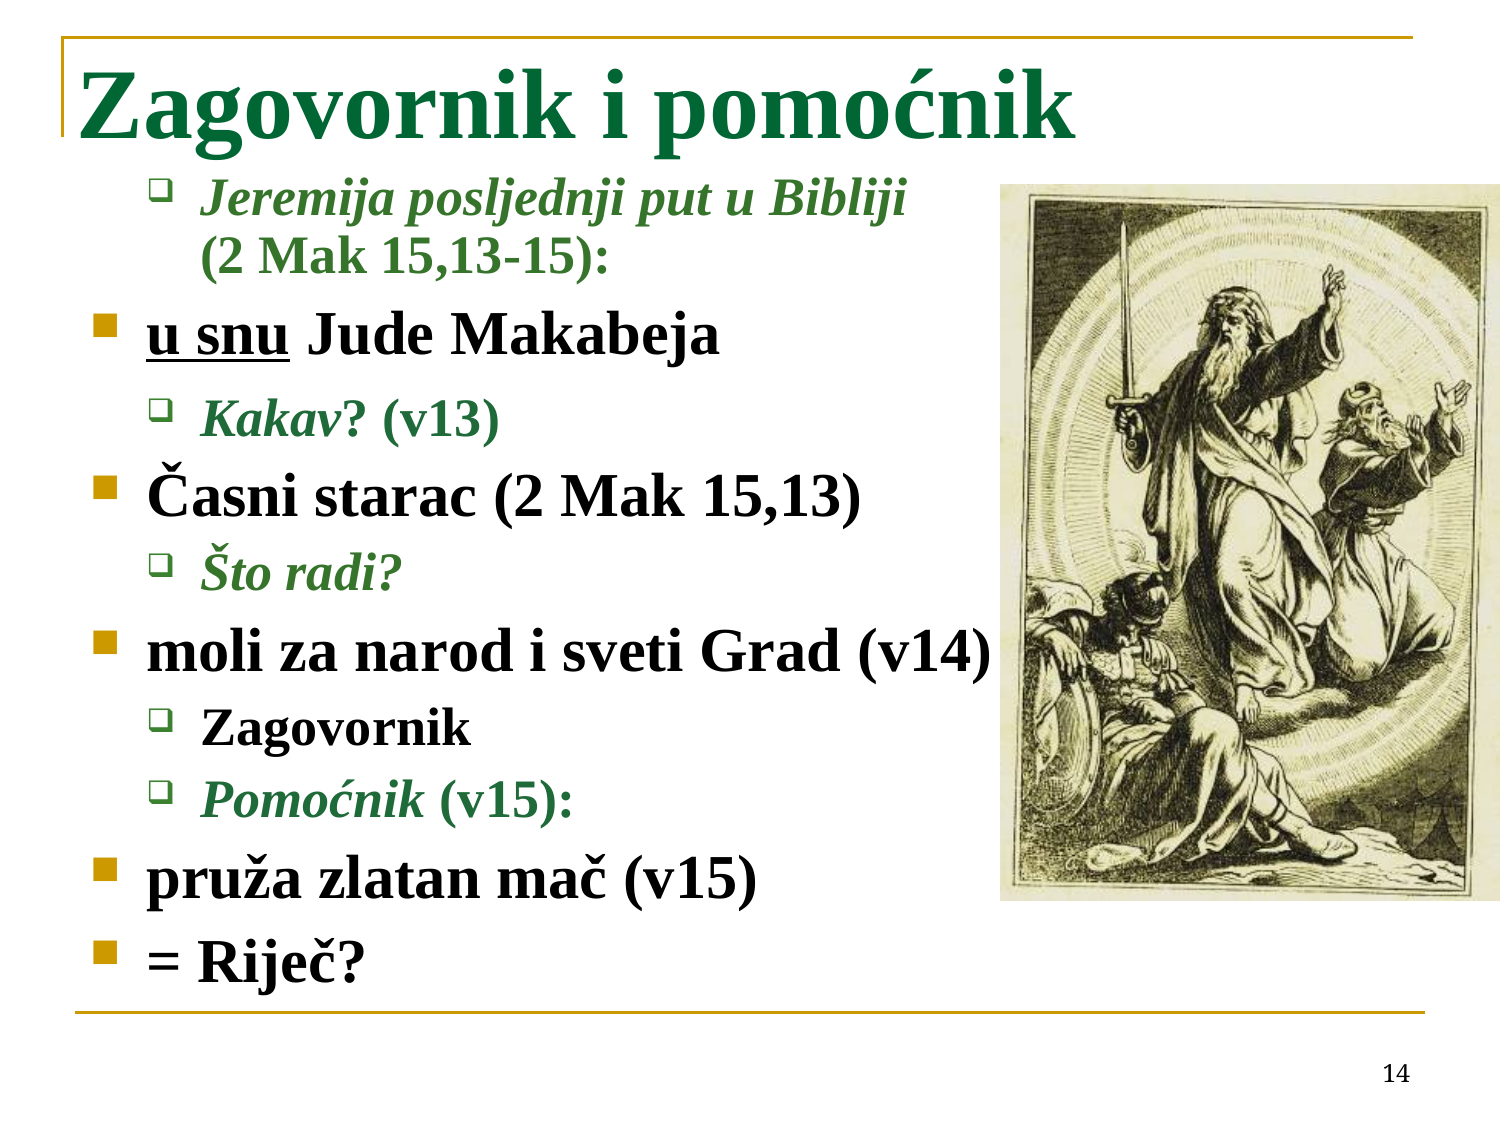

# Zagovornik i pomoćnik
Jeremija posljednji put u Bibliji
(2 Mak 15,13-15):
u snu Jude Makabeja
Kakav? (v13)
Časni starac (2 Mak 15,13)
Što radi?
moli za narod i sveti Grad (v14)
Zagovornik
Pomoćnik (v15):
pruža zlatan mač (v15)
= Riječ?